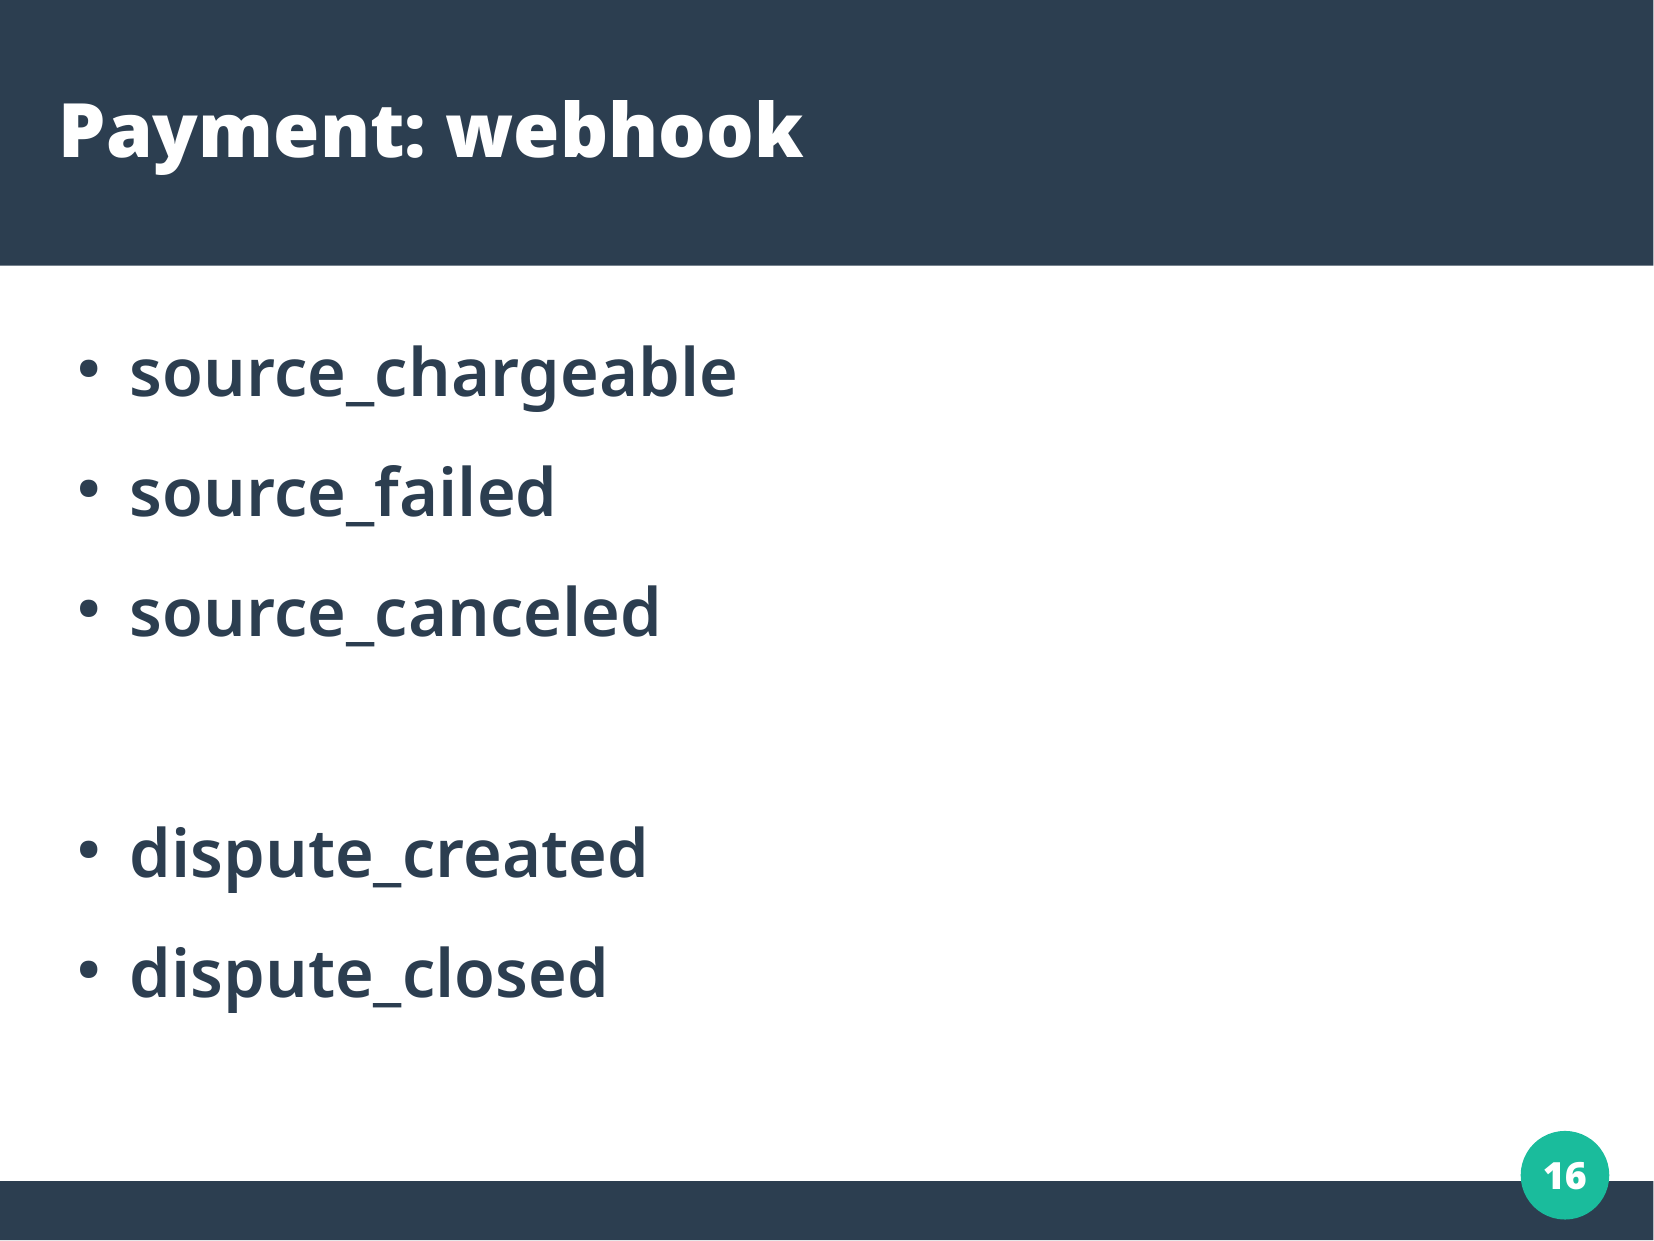

# Payment: webhook
source_chargeable
source_failed
source_canceled
dispute_created
dispute_closed
16